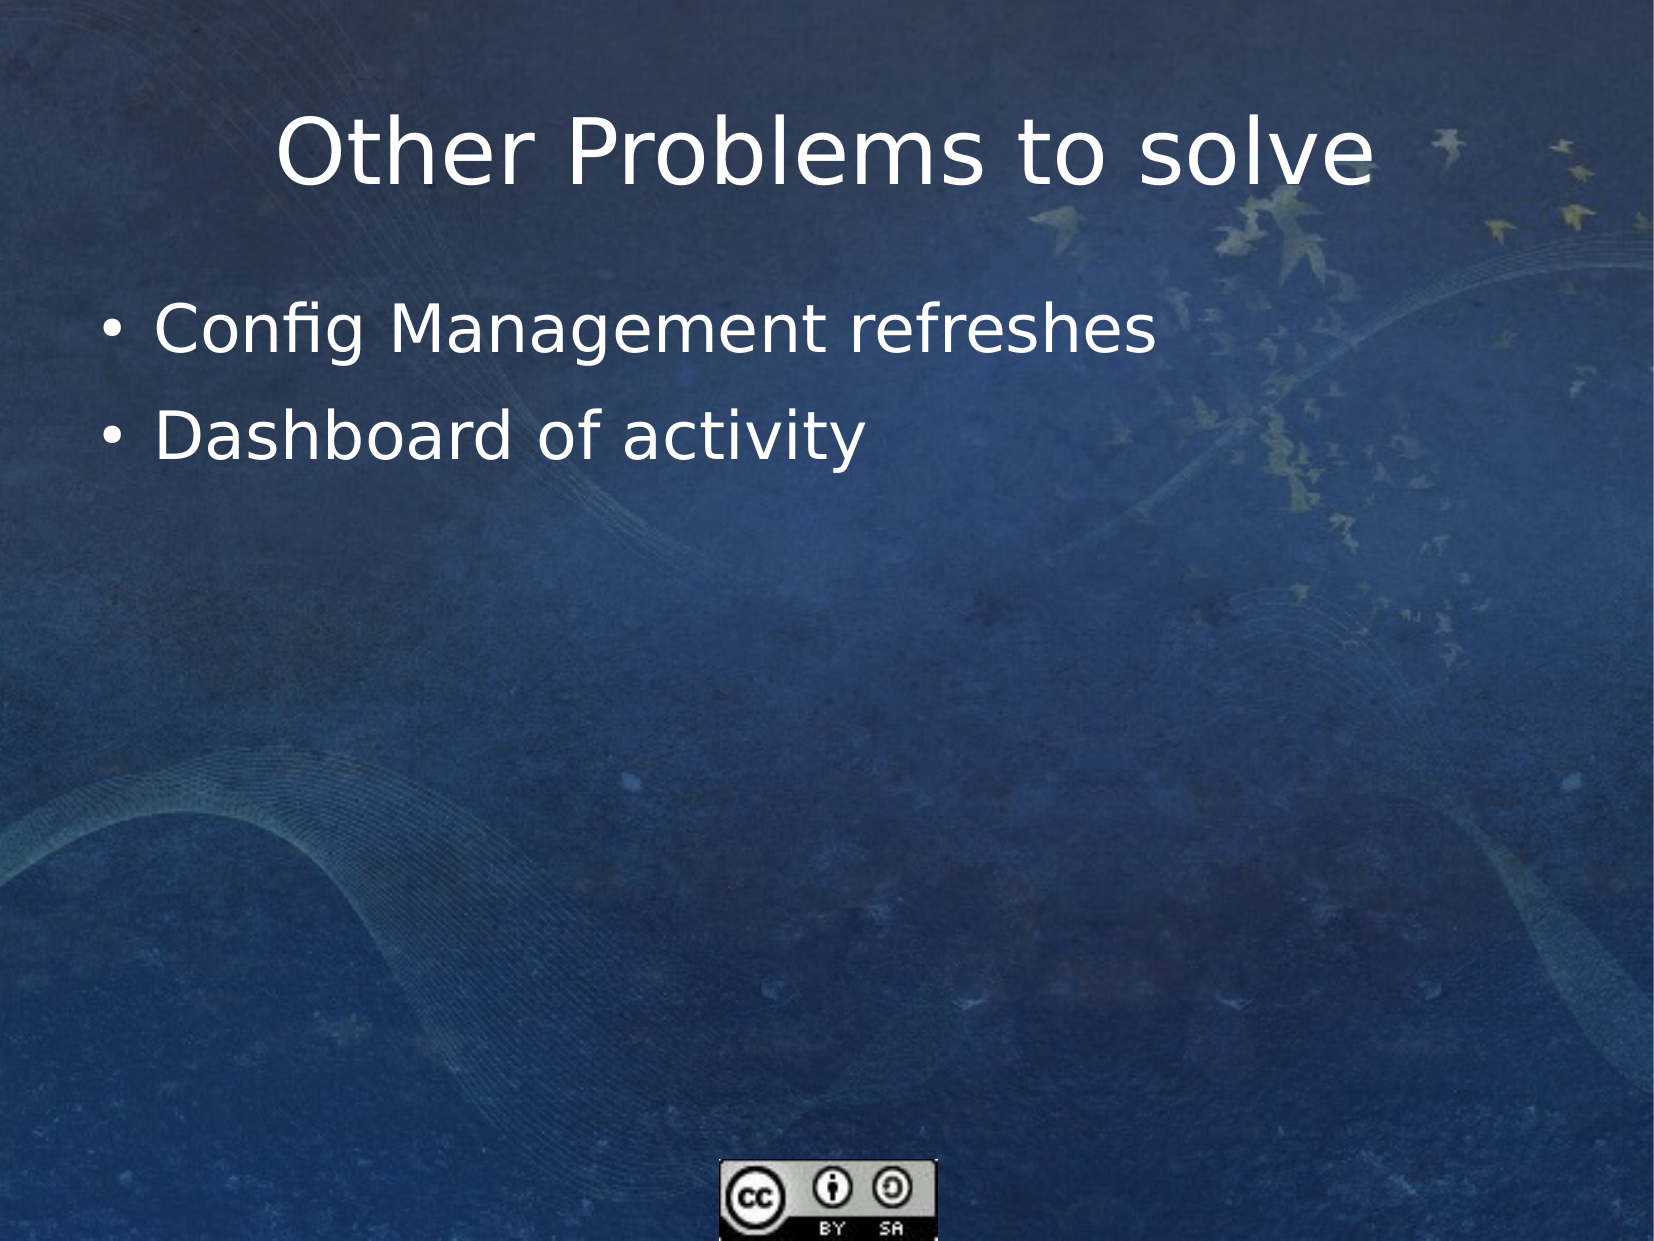

# Other Problems to solve
Config Management refreshes
Dashboard of activity